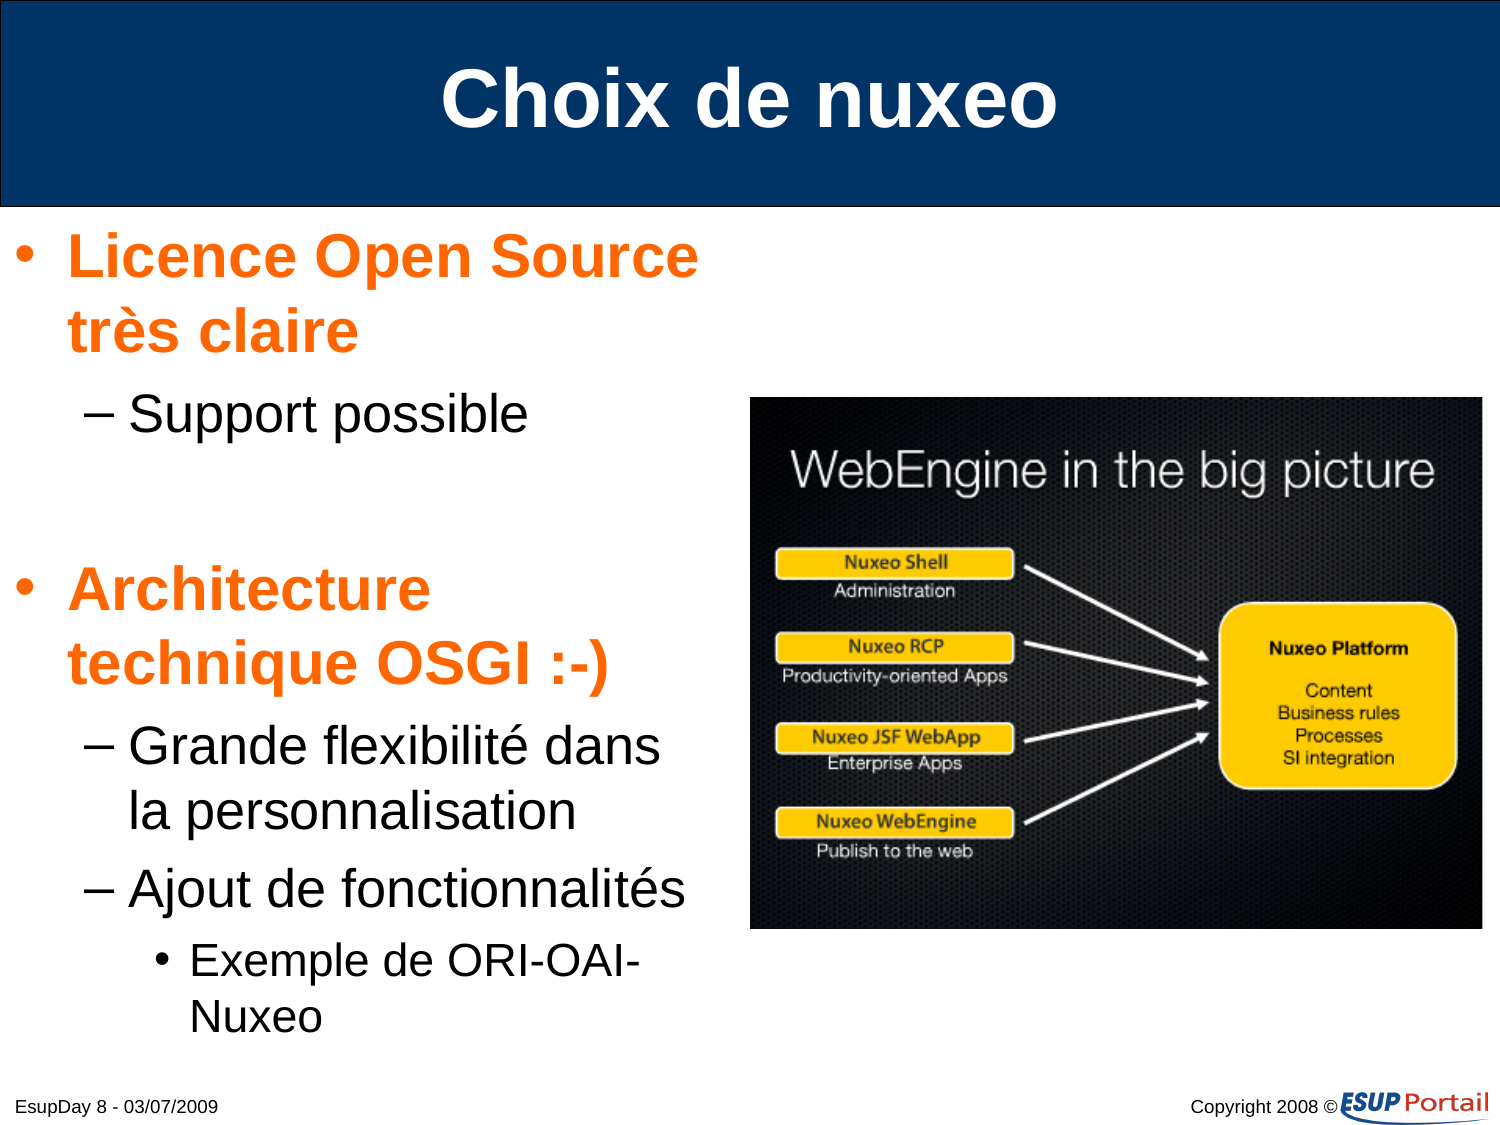

# Choix de nuxeo
Licence Open Source très claire
Support possible
Architecture technique OSGI :-)
Grande flexibilité dans la personnalisation
Ajout de fonctionnalités
Exemple de ORI-OAI-Nuxeo
EsupDay 8 - 03/07/2009